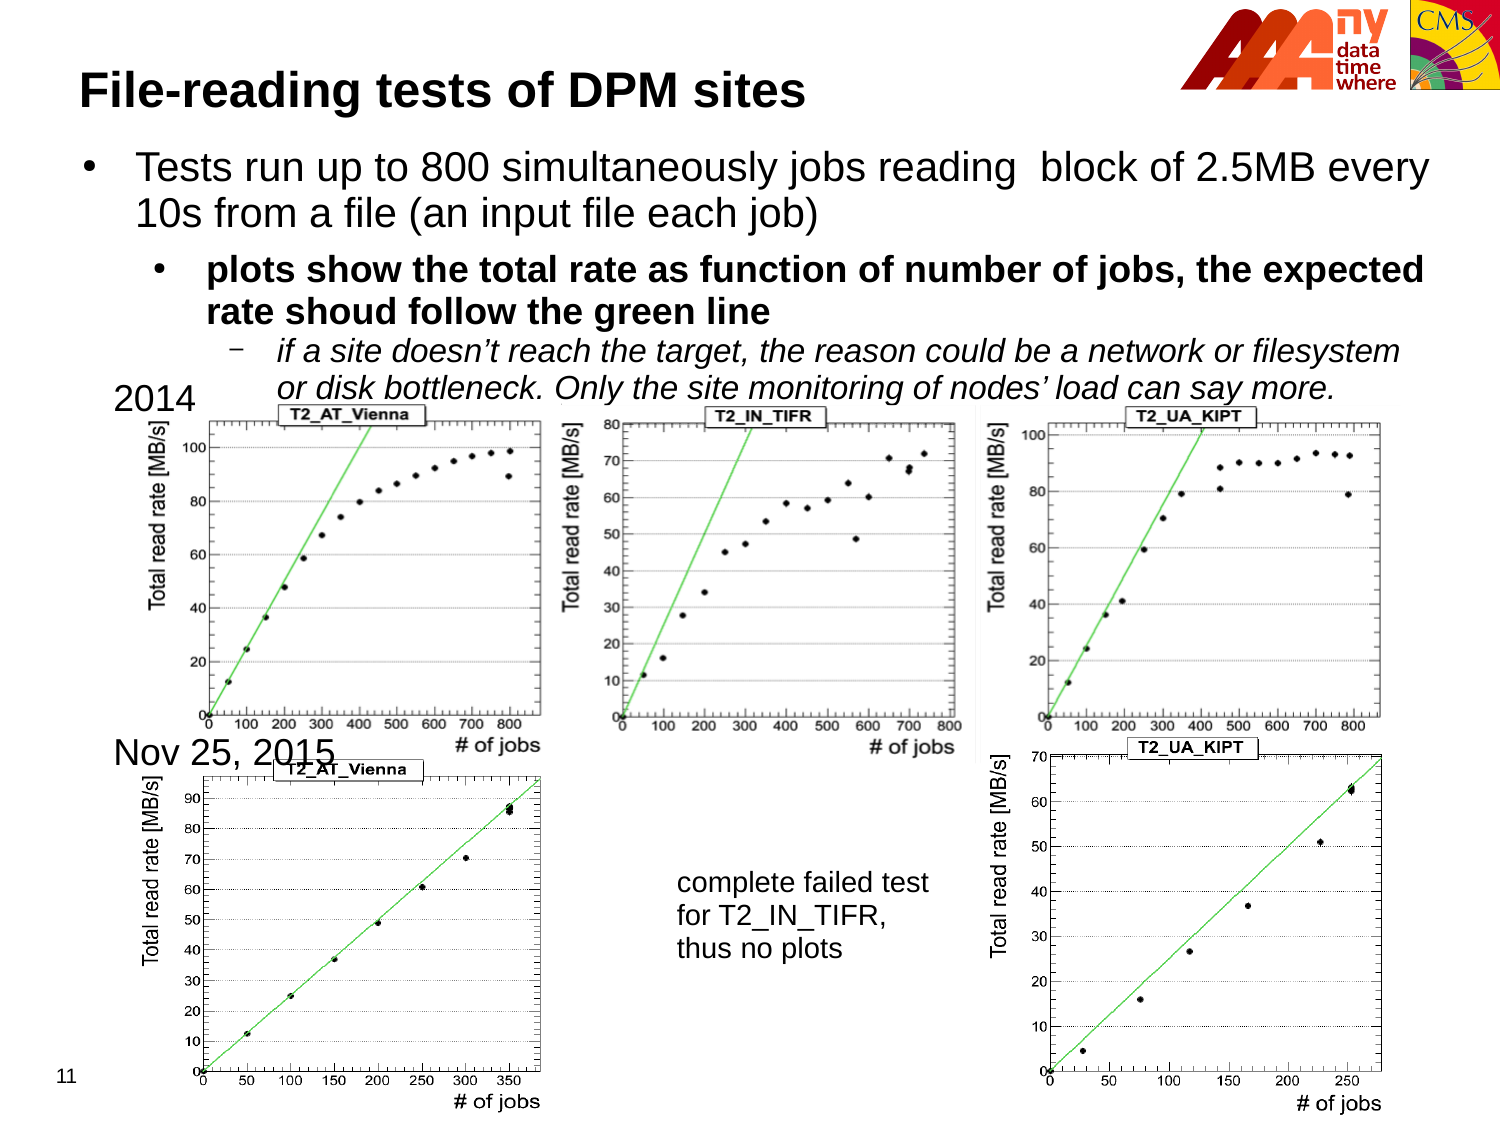

# File-reading tests of DPM sites
Tests run up to 800 simultaneously jobs reading block of 2.5MB every 10s from a file (an input file each job)
plots show the total rate as function of number of jobs, the expected rate shoud follow the green line
if a site doesn’t reach the target, the reason could be a network or filesystem or disk bottleneck. Only the site monitoring of nodes’ load can say more.
2014
Nov 25, 2015
complete failed test
for T2_IN_TIFR,
thus no plots